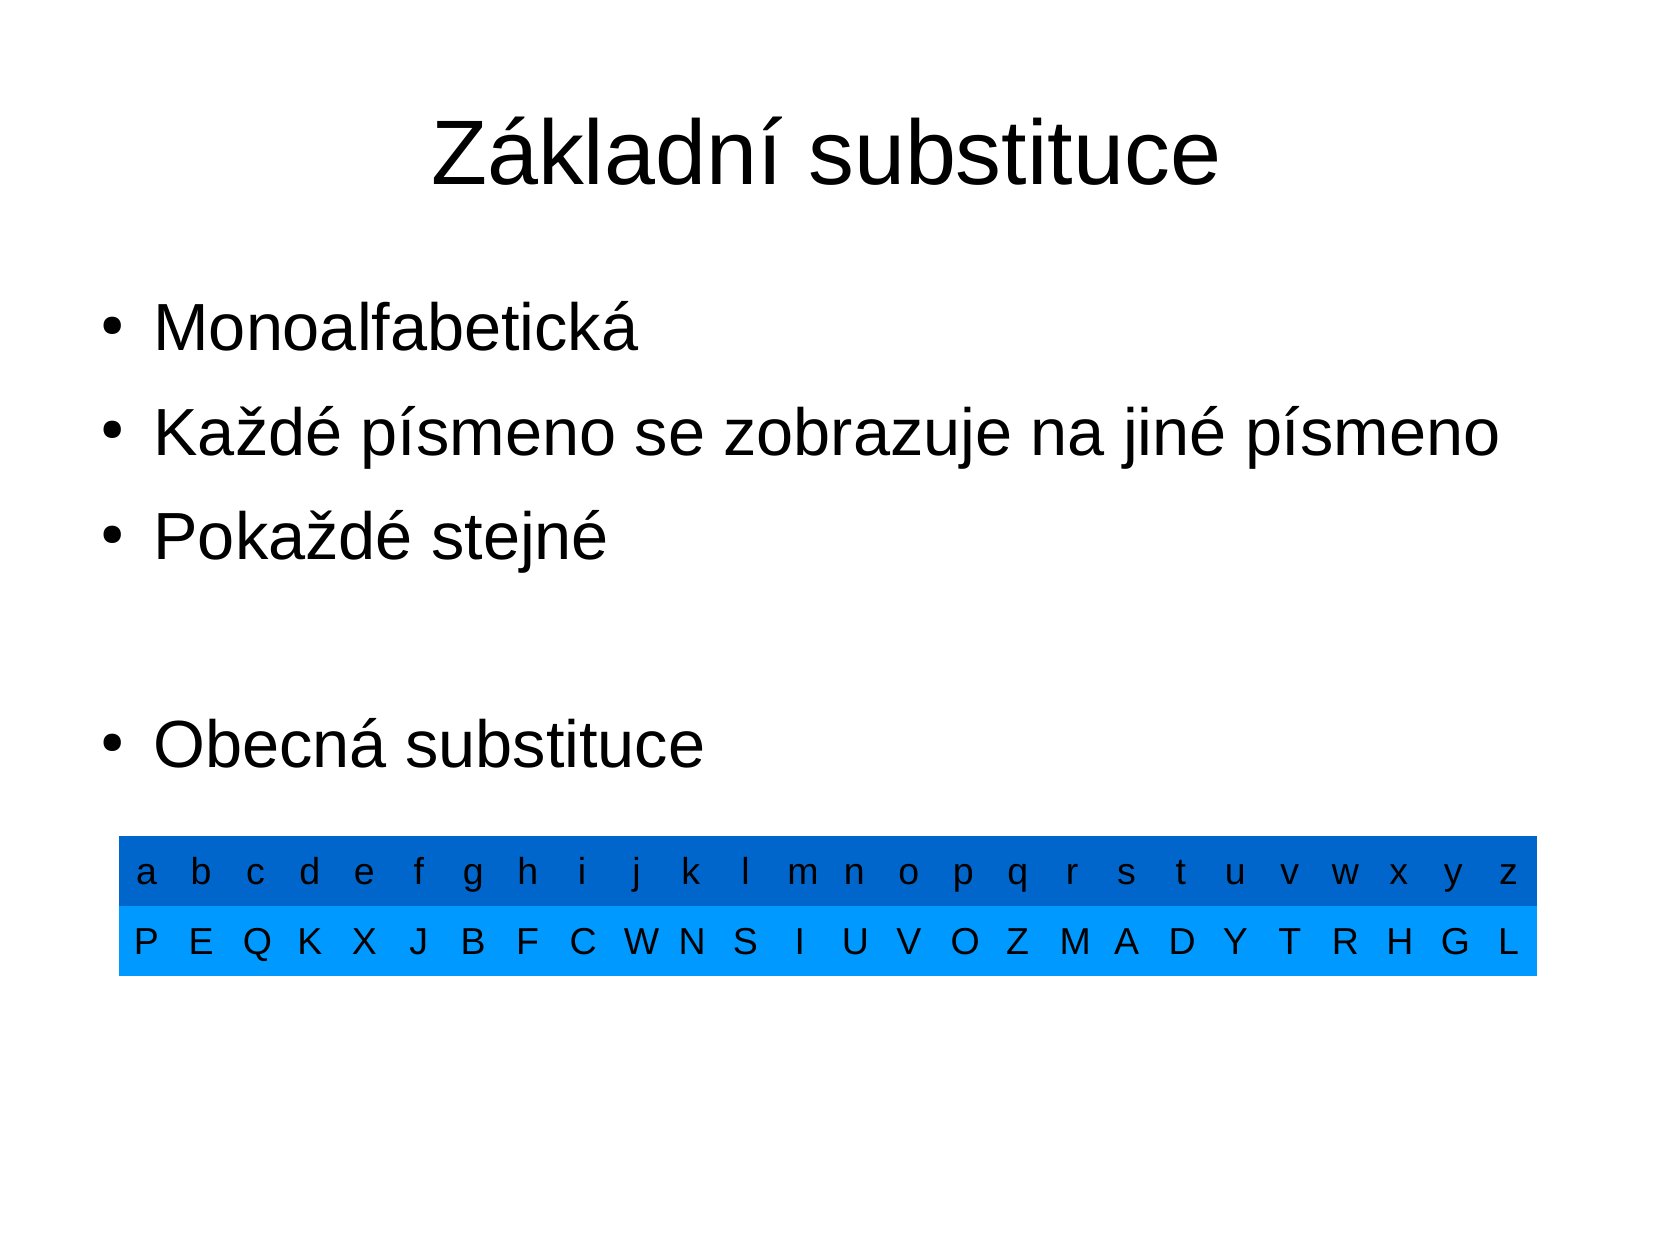

# Základní substituce
Monoalfabetická
Každé písmeno se zobrazuje na jiné písmeno
Pokaždé stejné
Obecná substituce
| a | b | c | d | e | f | g | h | i | j | k | l | m | n | o | p | q | r | s | t | u | v | w | x | y | z |
| --- | --- | --- | --- | --- | --- | --- | --- | --- | --- | --- | --- | --- | --- | --- | --- | --- | --- | --- | --- | --- | --- | --- | --- | --- | --- |
| P | E | Q | K | X | J | B | F | C | W | N | S | I | U | V | O | Z | M | A | D | Y | T | R | H | G | L |